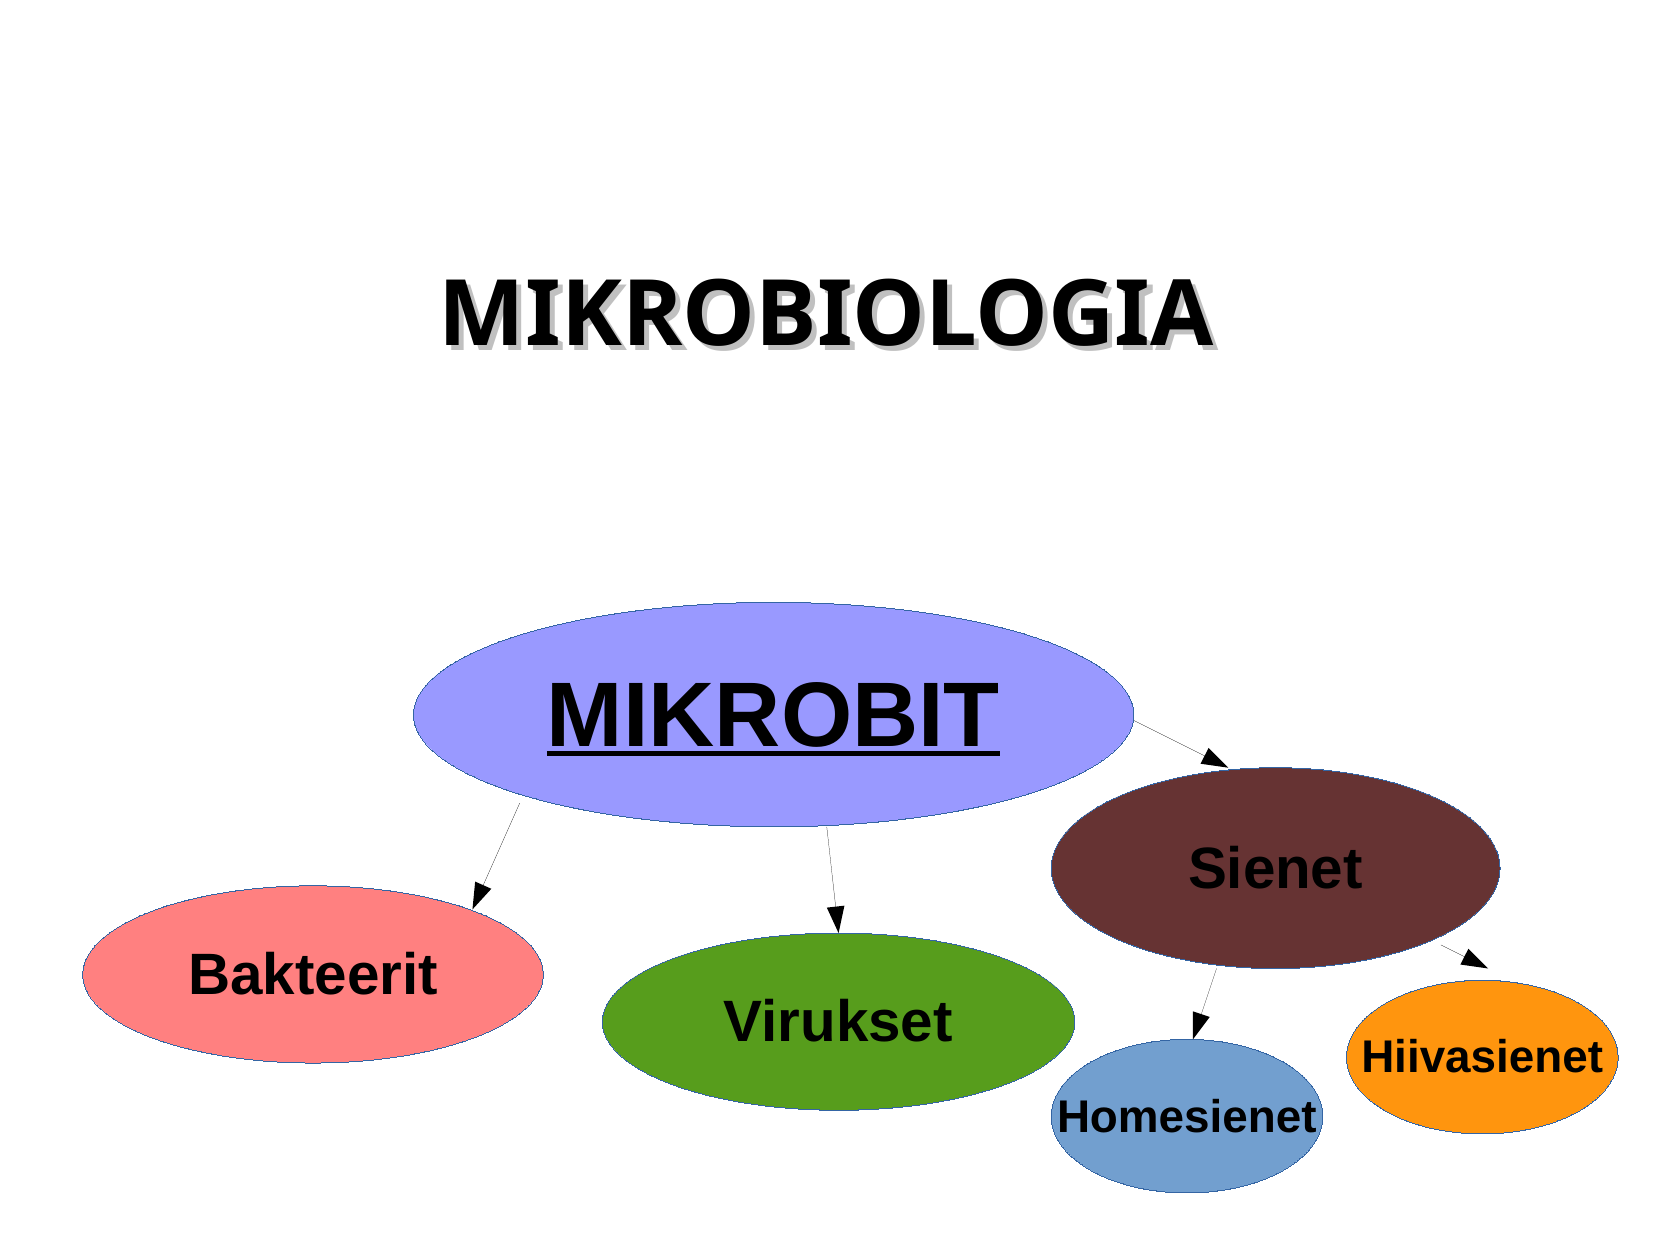

# MIKROBIOLOGIA
MIKROBIT
Sienet
Bakteerit
Virukset
Hiivasienet
Homesienet